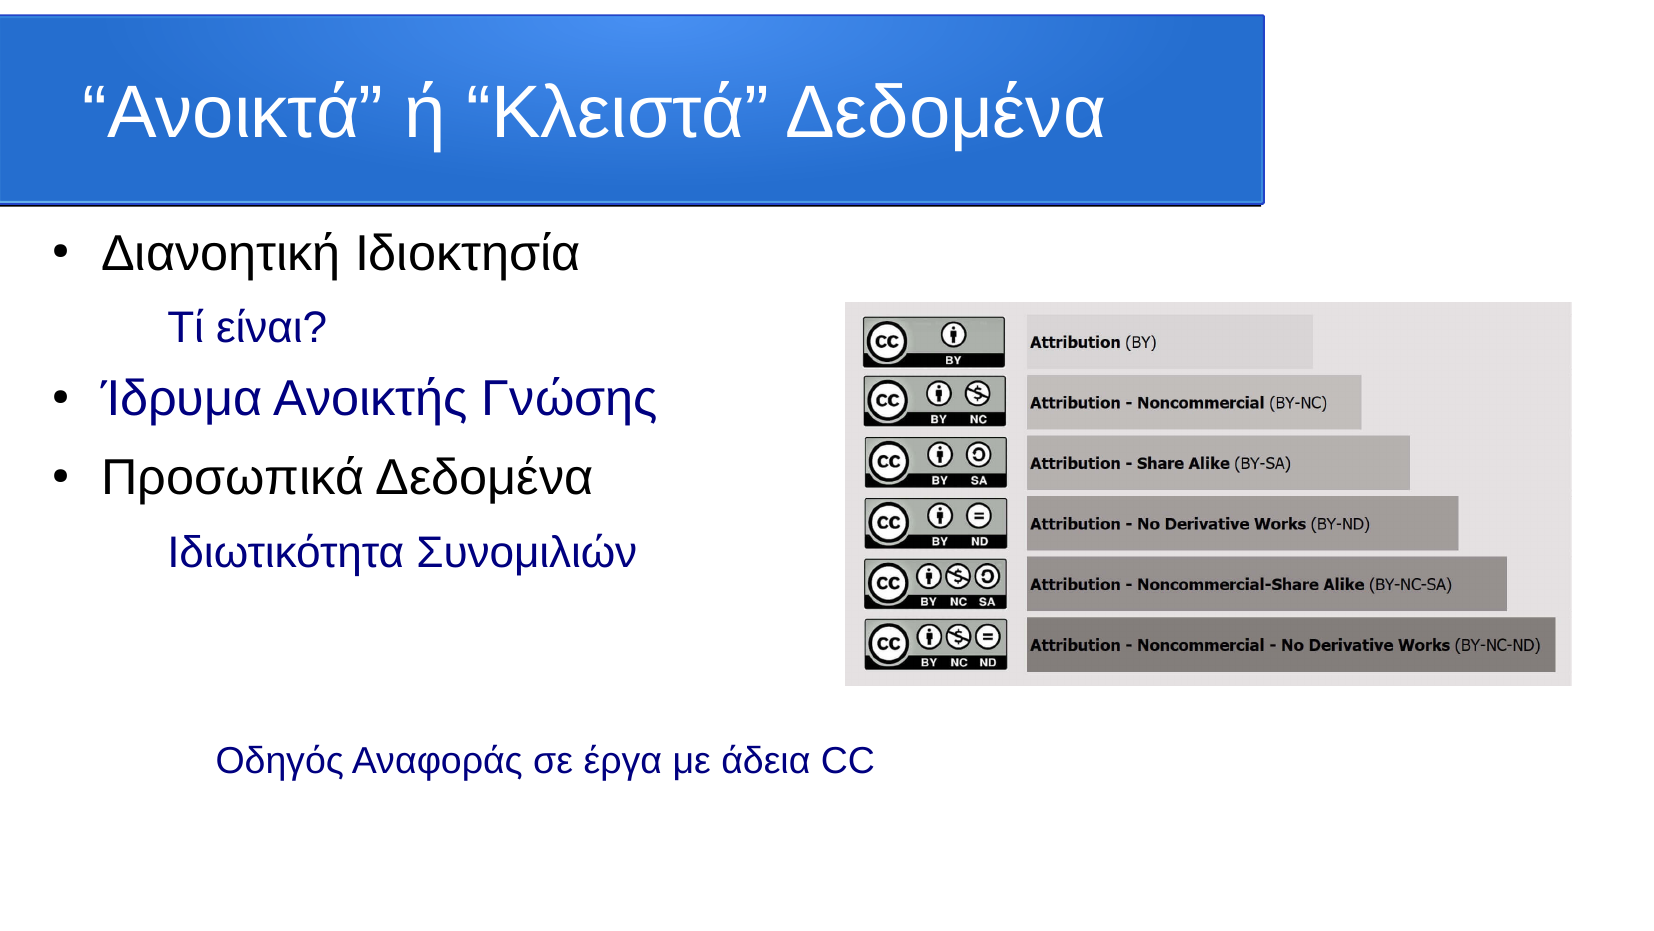

# “Ανοικτά” ή “Κλειστά” Δεδομένα
Διανοητική Ιδιοκτησία
Τί είναι?
Ίδρυμα Ανοικτής Γνώσης
Προσωπικά Δεδομένα
Ιδιωτικότητα Συνομιλιών
Οδηγός Αναφοράς σε έργα με άδεια CC